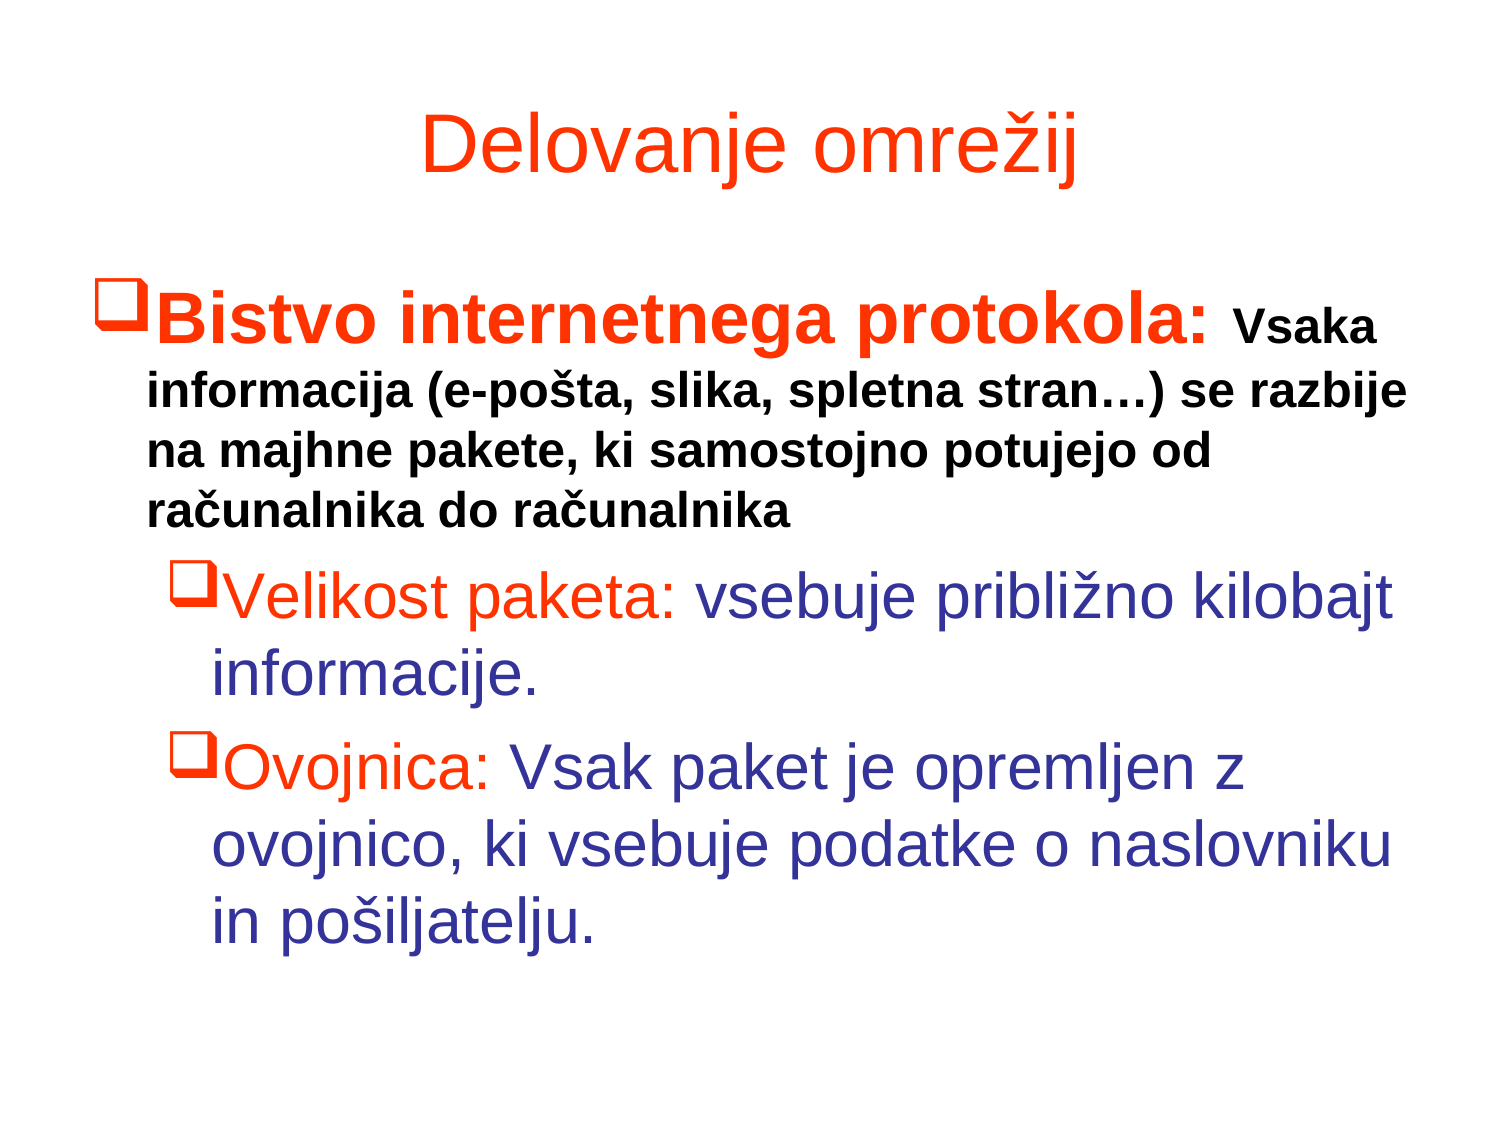

# Delovanje omrežij
Bistvo internetnega protokola: Vsaka informacija (e-pošta, slika, spletna stran…) se razbije na majhne pakete, ki samostojno potujejo od računalnika do računalnika
Velikost paketa: vsebuje približno kilobajt informacije.
Ovojnica: Vsak paket je opremljen z ovojnico, ki vsebuje podatke o naslovniku in pošiljatelju.